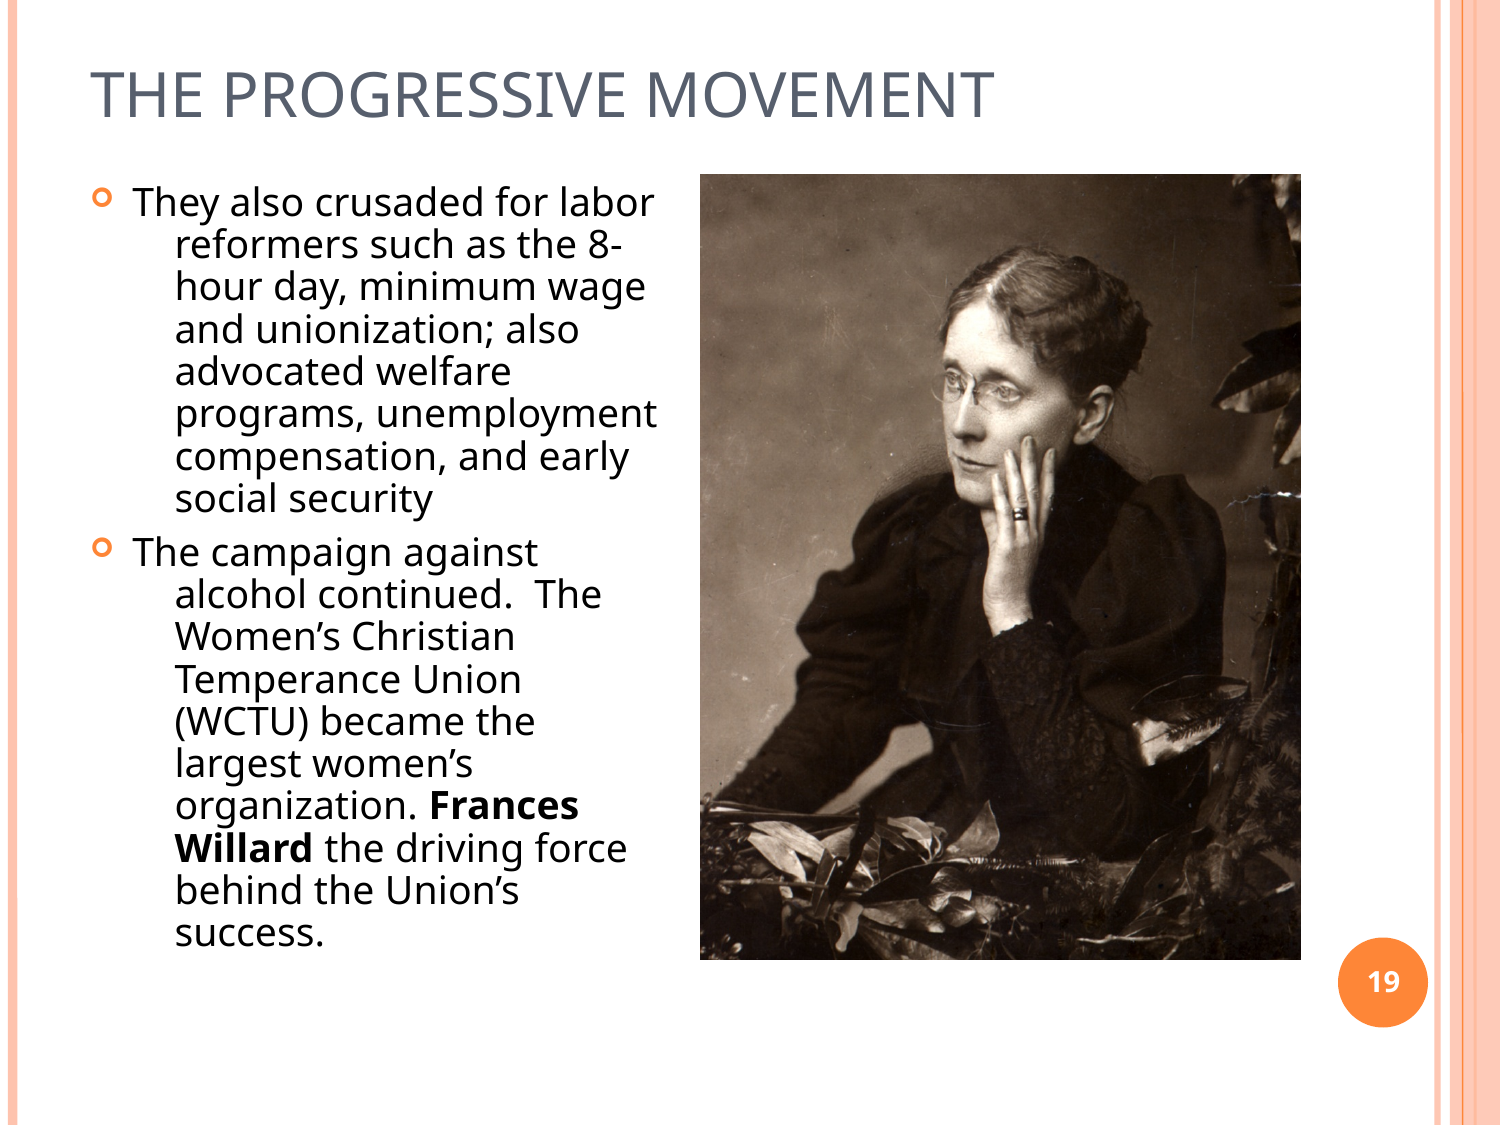

# The Progressive Movement
They also crusaded for labor reformers such as the 8-hour day, minimum wage and unionization; also advocated welfare programs, unemployment compensation, and early social security
The campaign against alcohol continued. The Women’s Christian Temperance Union (WCTU) became the largest women’s organization. Frances Willard the driving force behind the Union’s success.